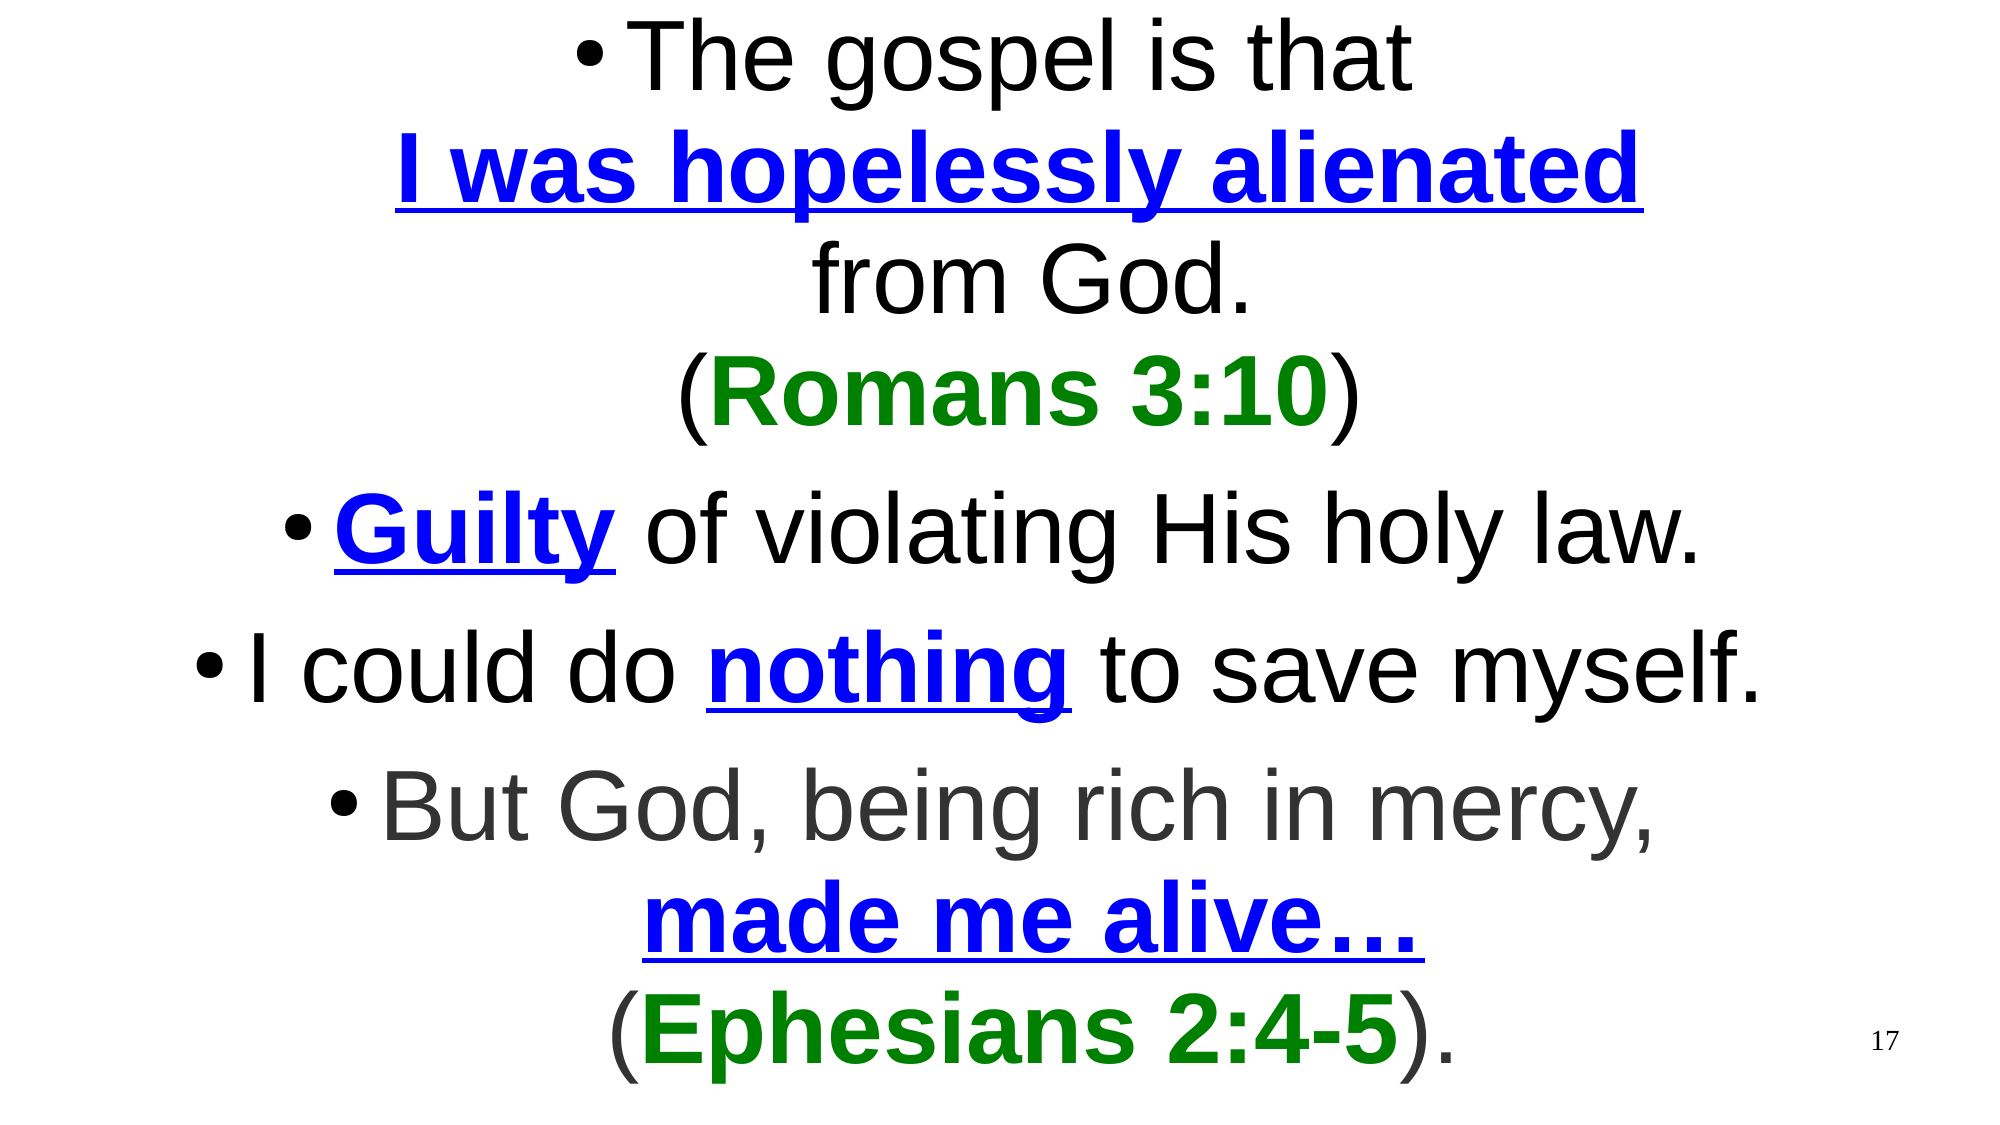

# The gospel is that I was hopelessly alienated from God. (Romans 3:10)
Guilty of violating His holy law.
I could do nothing to save myself.
But God, being rich in mercy,
made me alive…
(Ephesians 2:4-5).
17